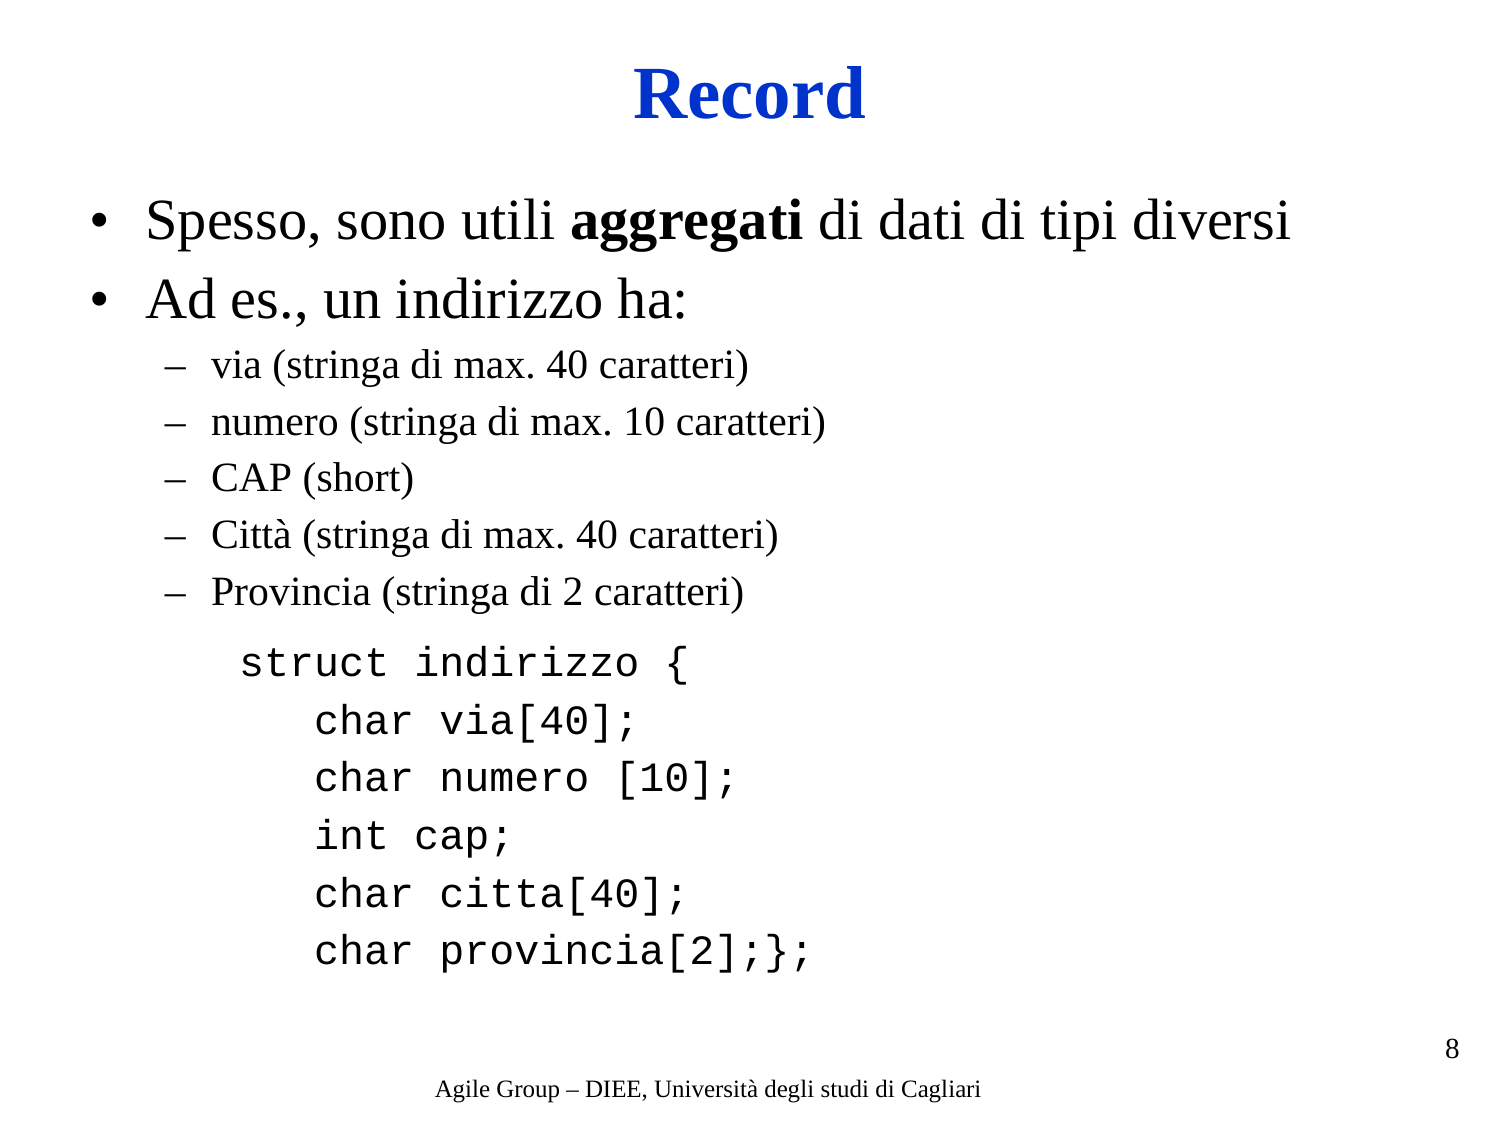

# Record
Spesso, sono utili aggregati di dati di tipi diversi
Ad es., un indirizzo ha:
via (stringa di max. 40 caratteri)
numero (stringa di max. 10 caratteri)
CAP (short)
Città (stringa di max. 40 caratteri)
Provincia (stringa di 2 caratteri)
			struct indirizzo {
				char via[40];
				char numero [10];
				int cap;
				char citta[40];
				char provincia[2];};
8